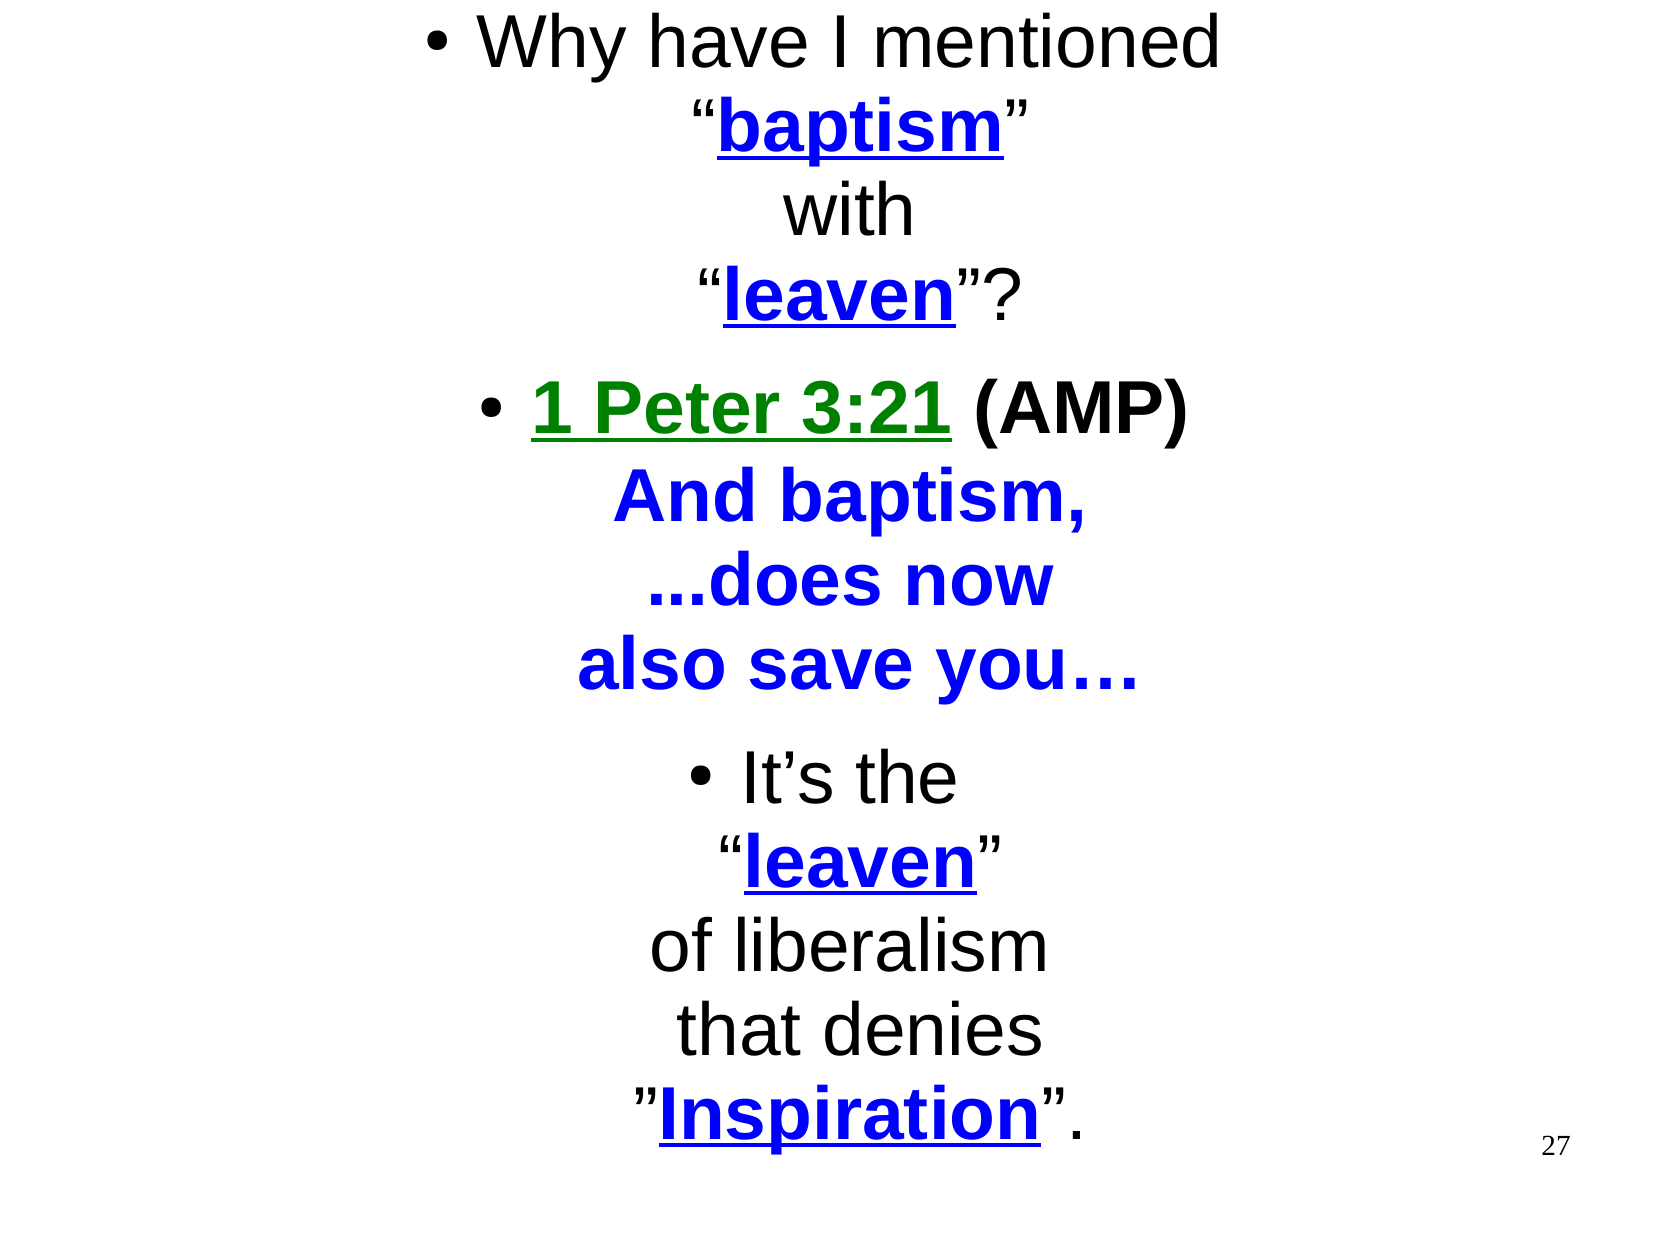

# Why have I mentioned “baptism” with “leaven”?
1 Peter 3:21 (AMP)
And baptism,
...does now
also save you…
It’s the
“leaven”
of liberalism
that denies
”Inspiration”.
27